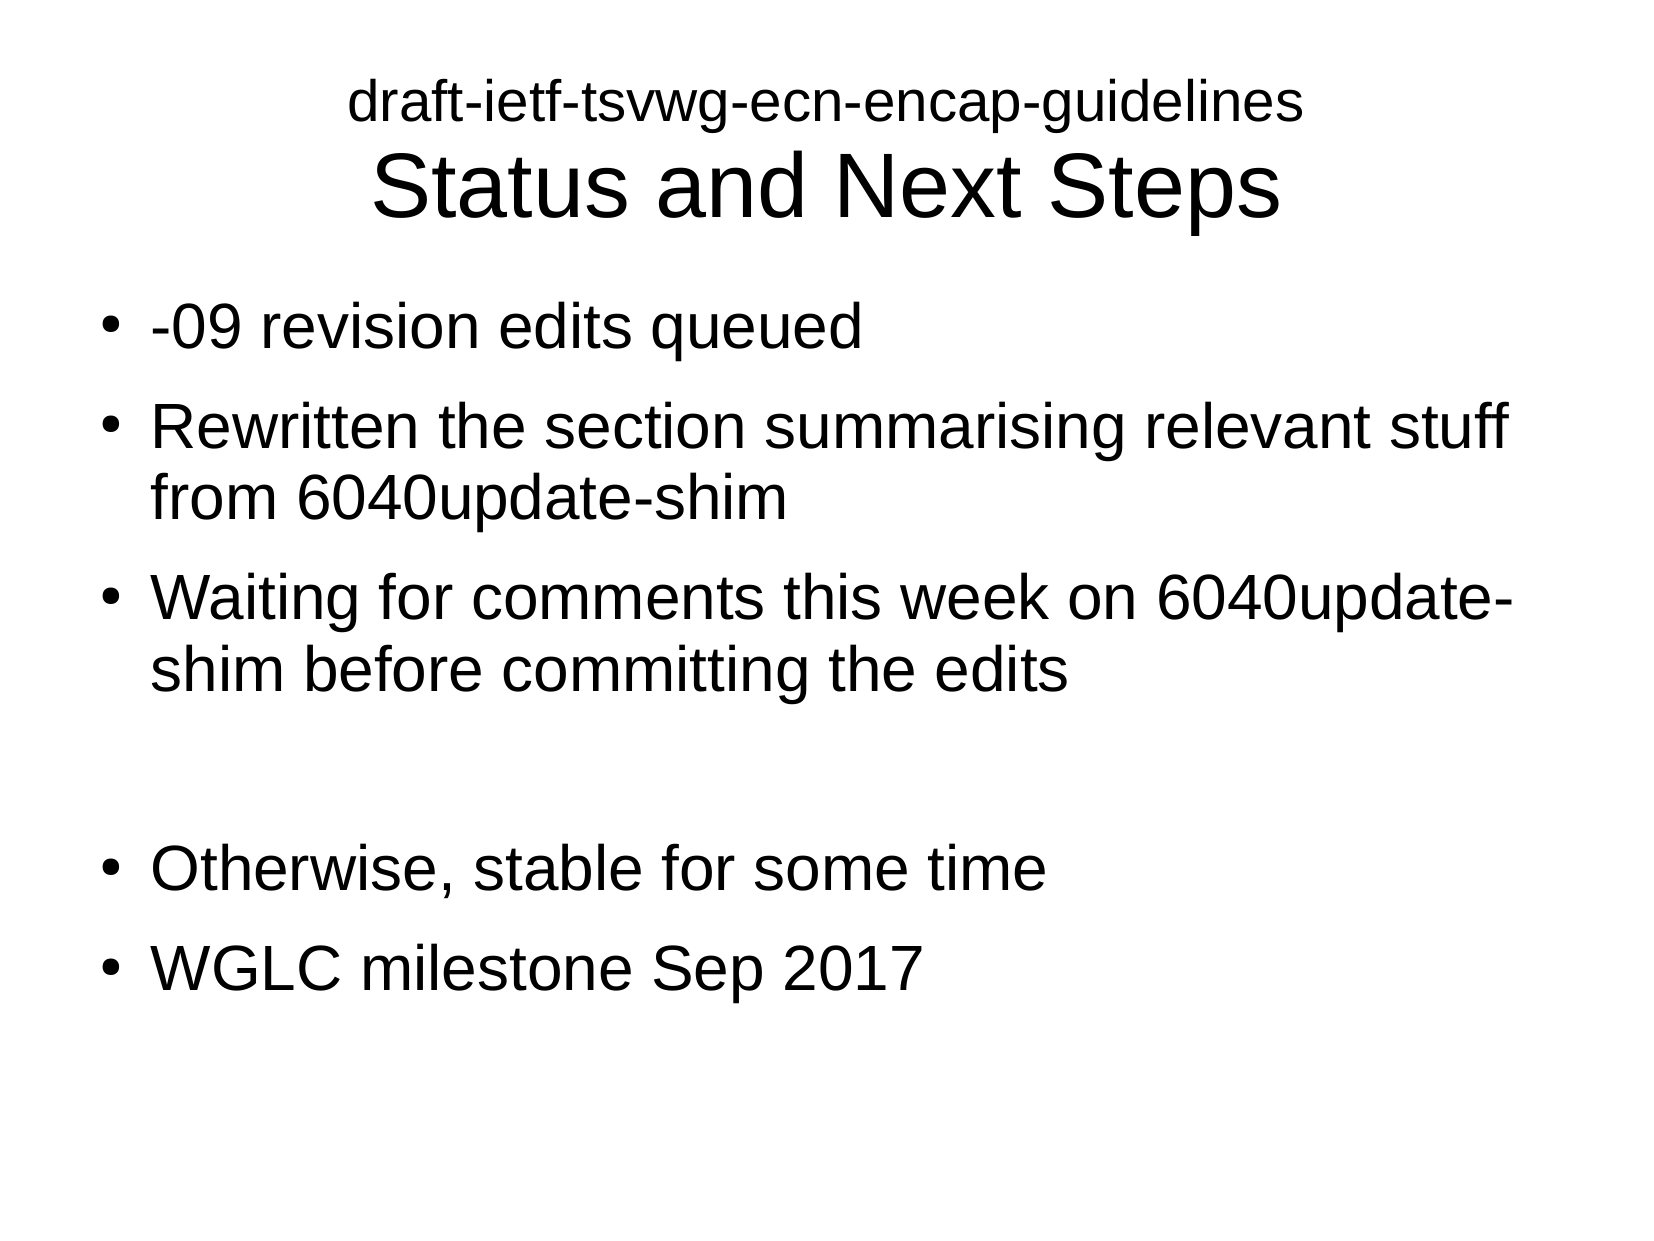

# draft-ietf-tsvwg-ecn-encap-guidelines Status and Next Steps
-09 revision edits queued
Rewritten the section summarising relevant stuff from 6040update-shim
Waiting for comments this week on 6040update-shim before committing the edits
Otherwise, stable for some time
WGLC milestone Sep 2017